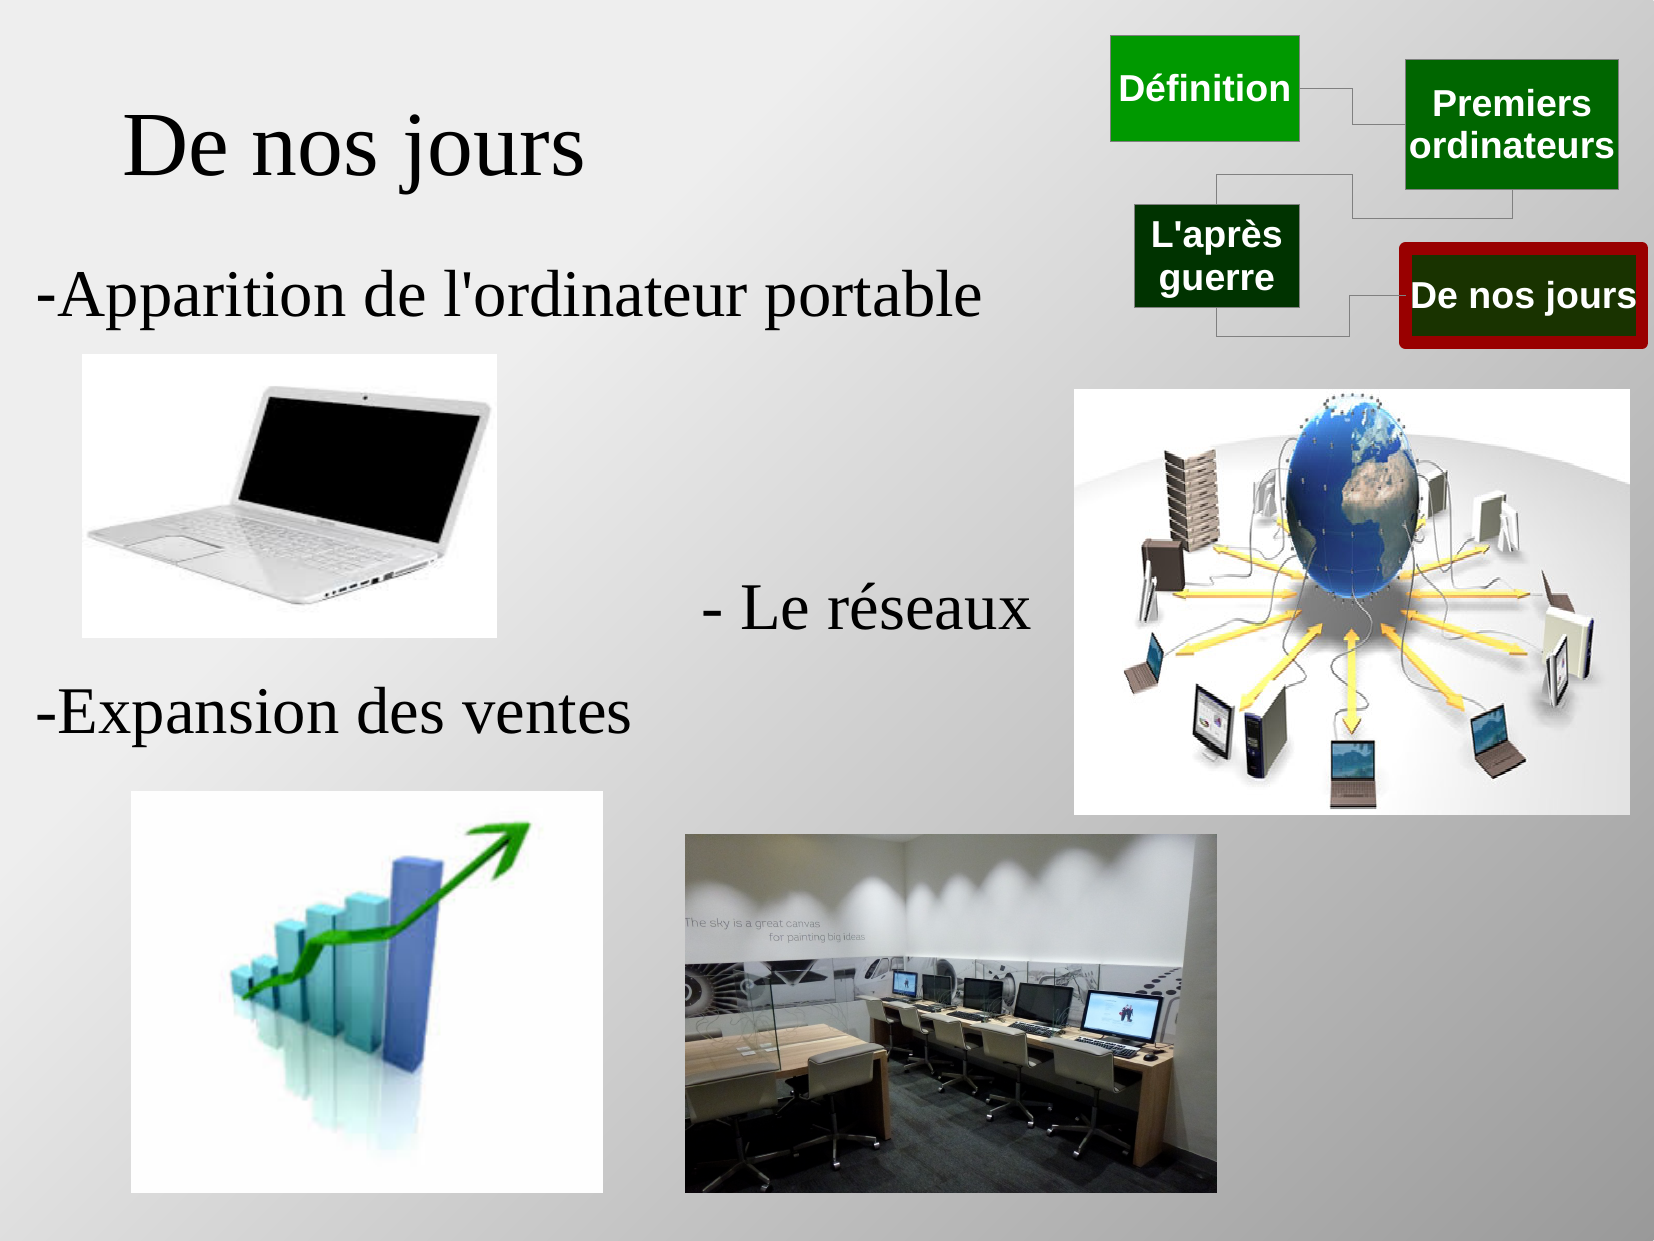

Définition
# De nos jours
Premiers
ordinateurs
L'après
guerre
De nos jours
-Apparition de l'ordinateur portable
 - Le réseaux
-Expansion des ventes